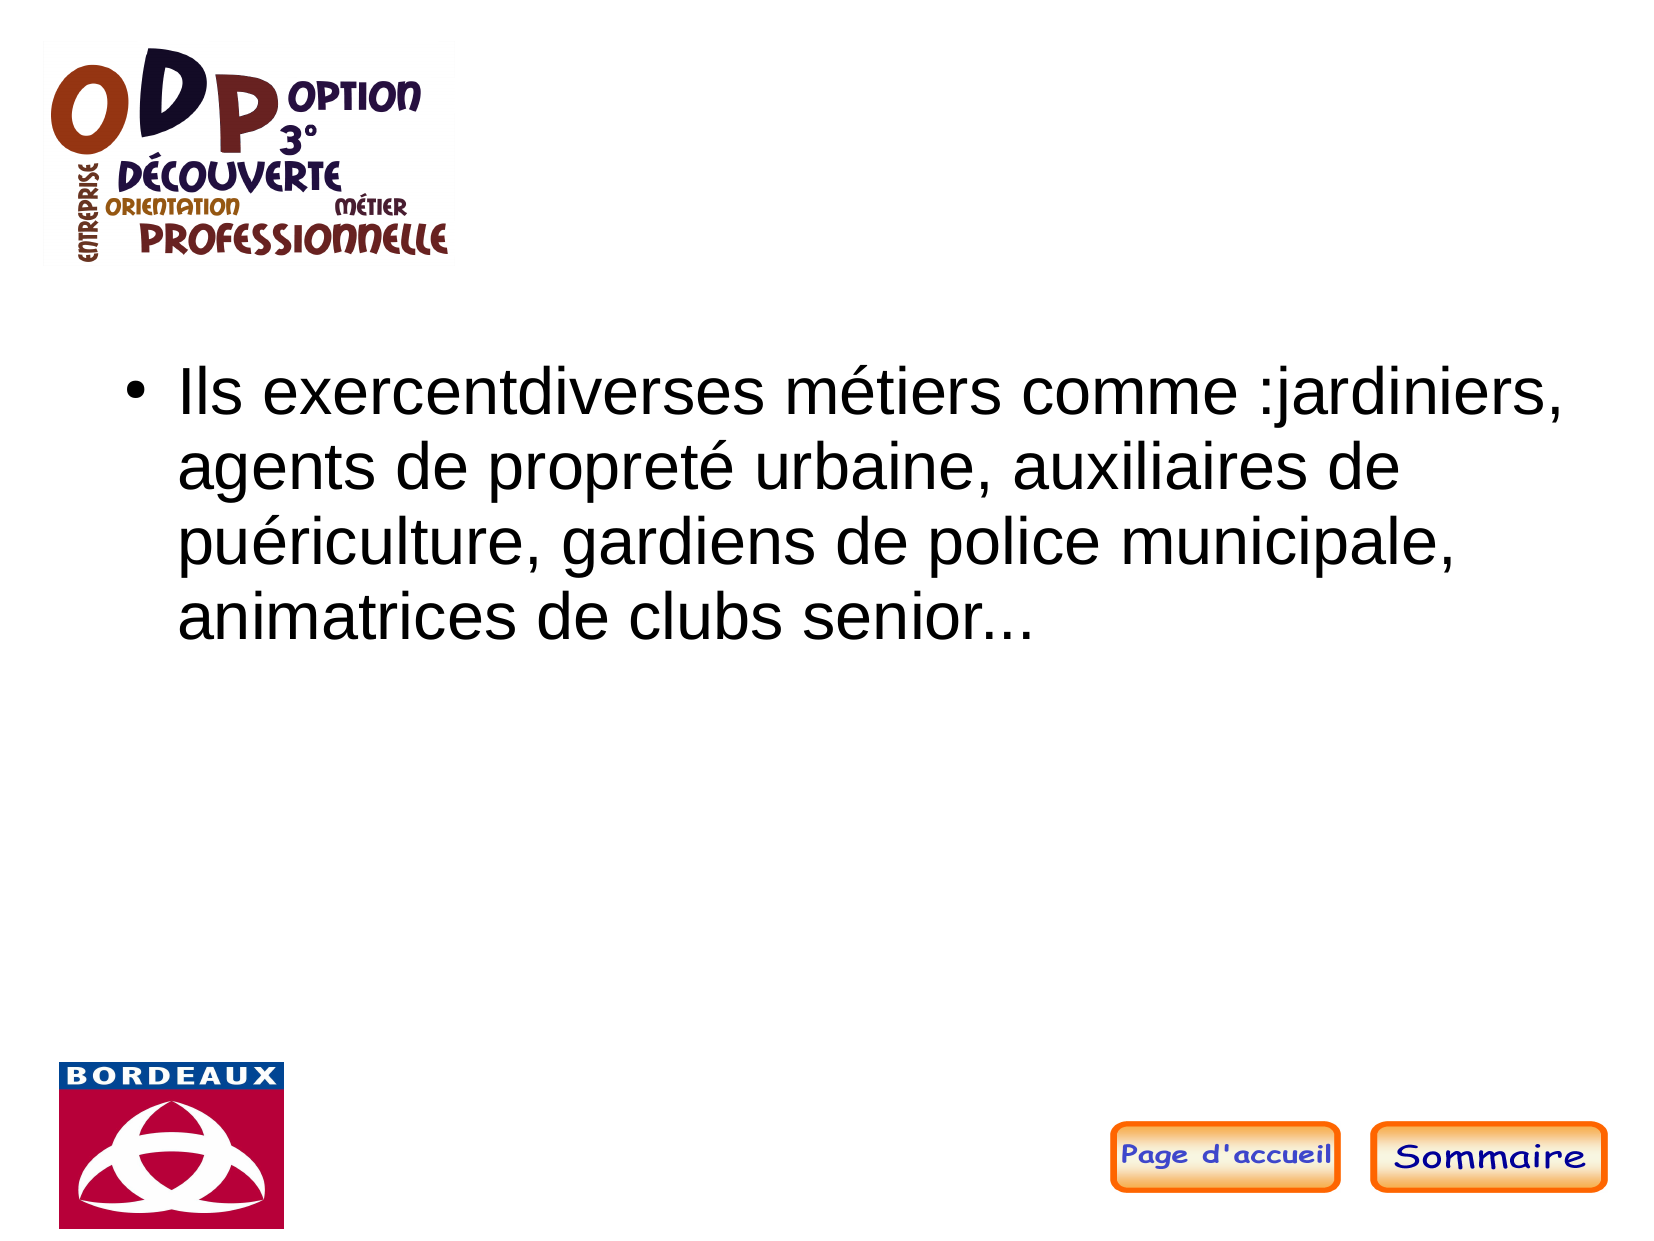

# Ils exercentdiverses métiers comme :jardiniers, agents de propreté urbaine, auxiliaires de puériculture, gardiens de police municipale, animatrices de clubs senior...